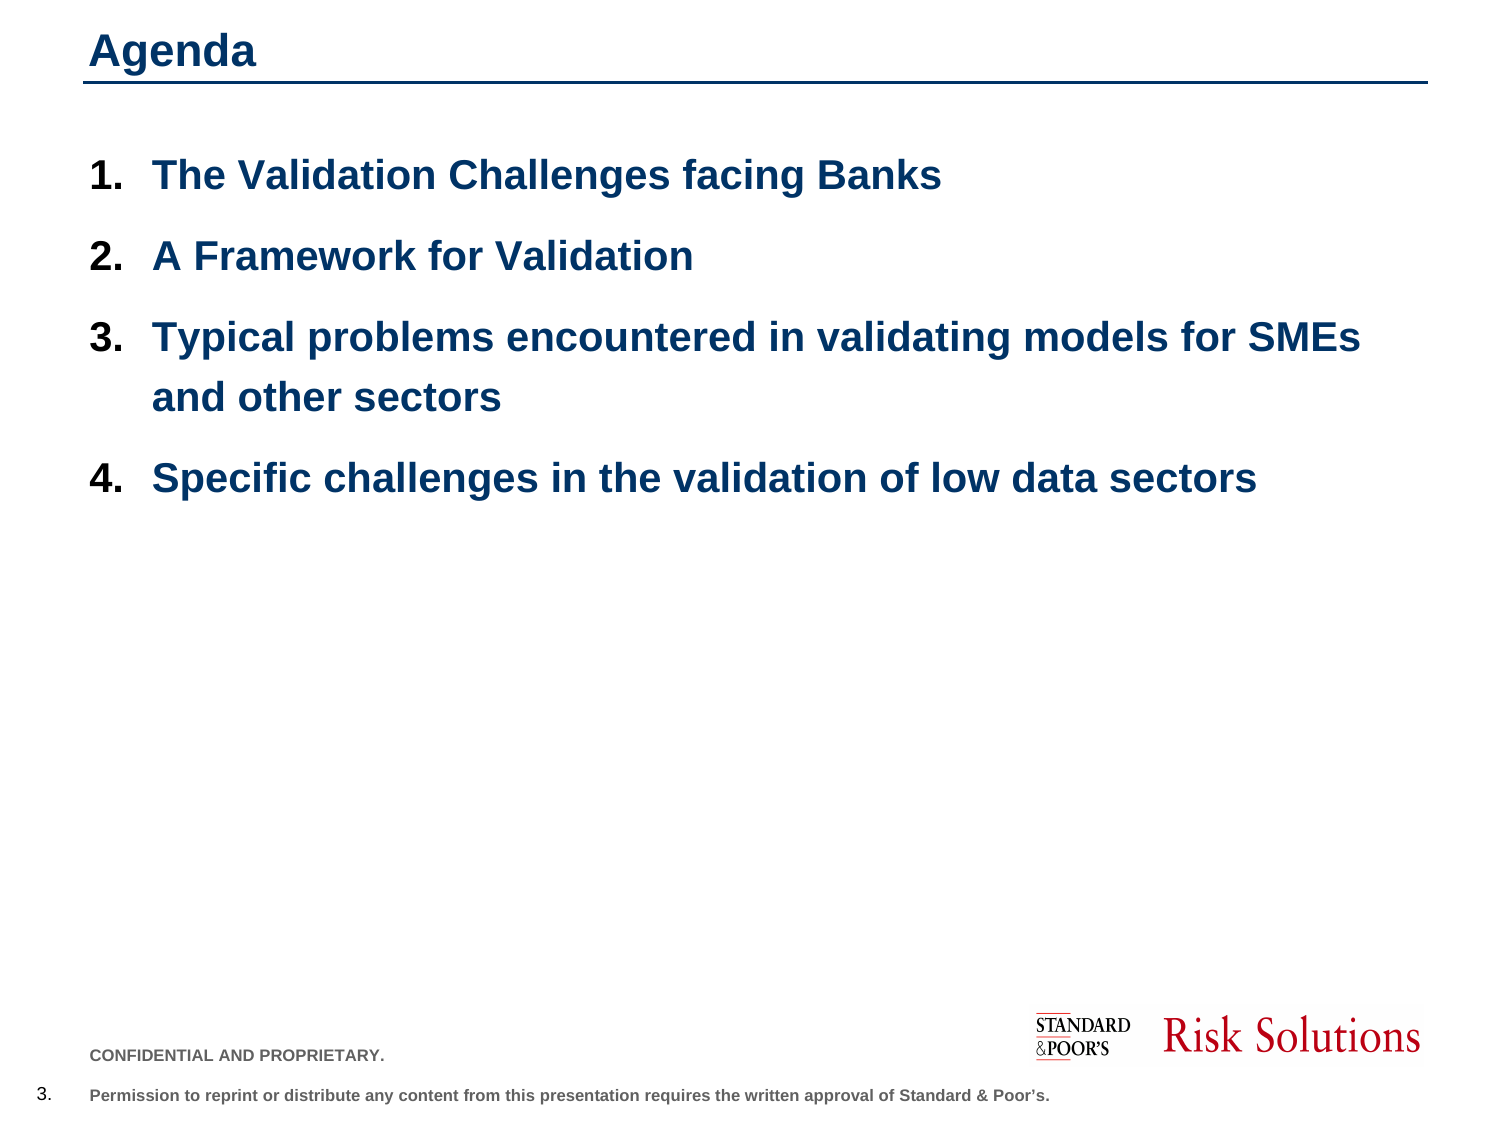

# Agenda
The Validation Challenges facing Banks
A Framework for Validation
Typical problems encountered in validating models for SMEs and other sectors
Specific challenges in the validation of low data sectors